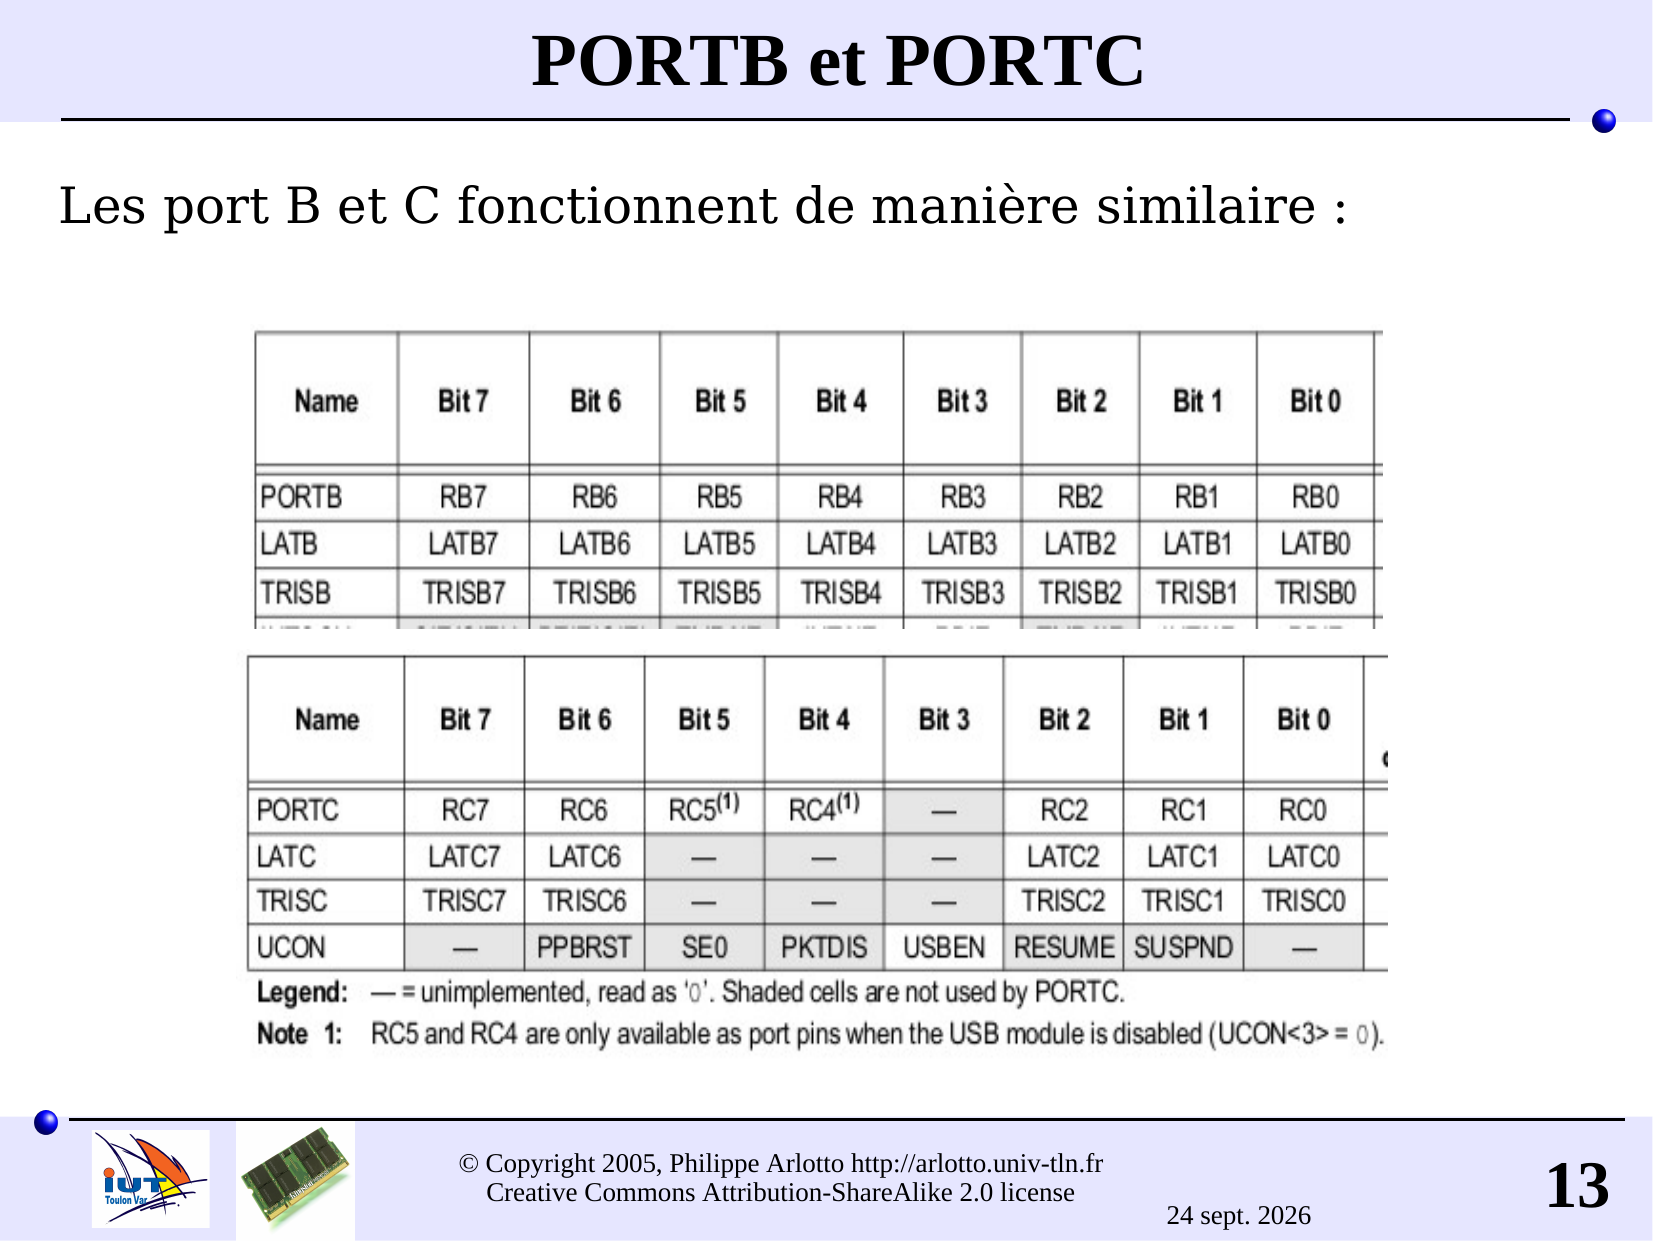

# PORTB et PORTC
Les port B et C fonctionnent de manière similaire :